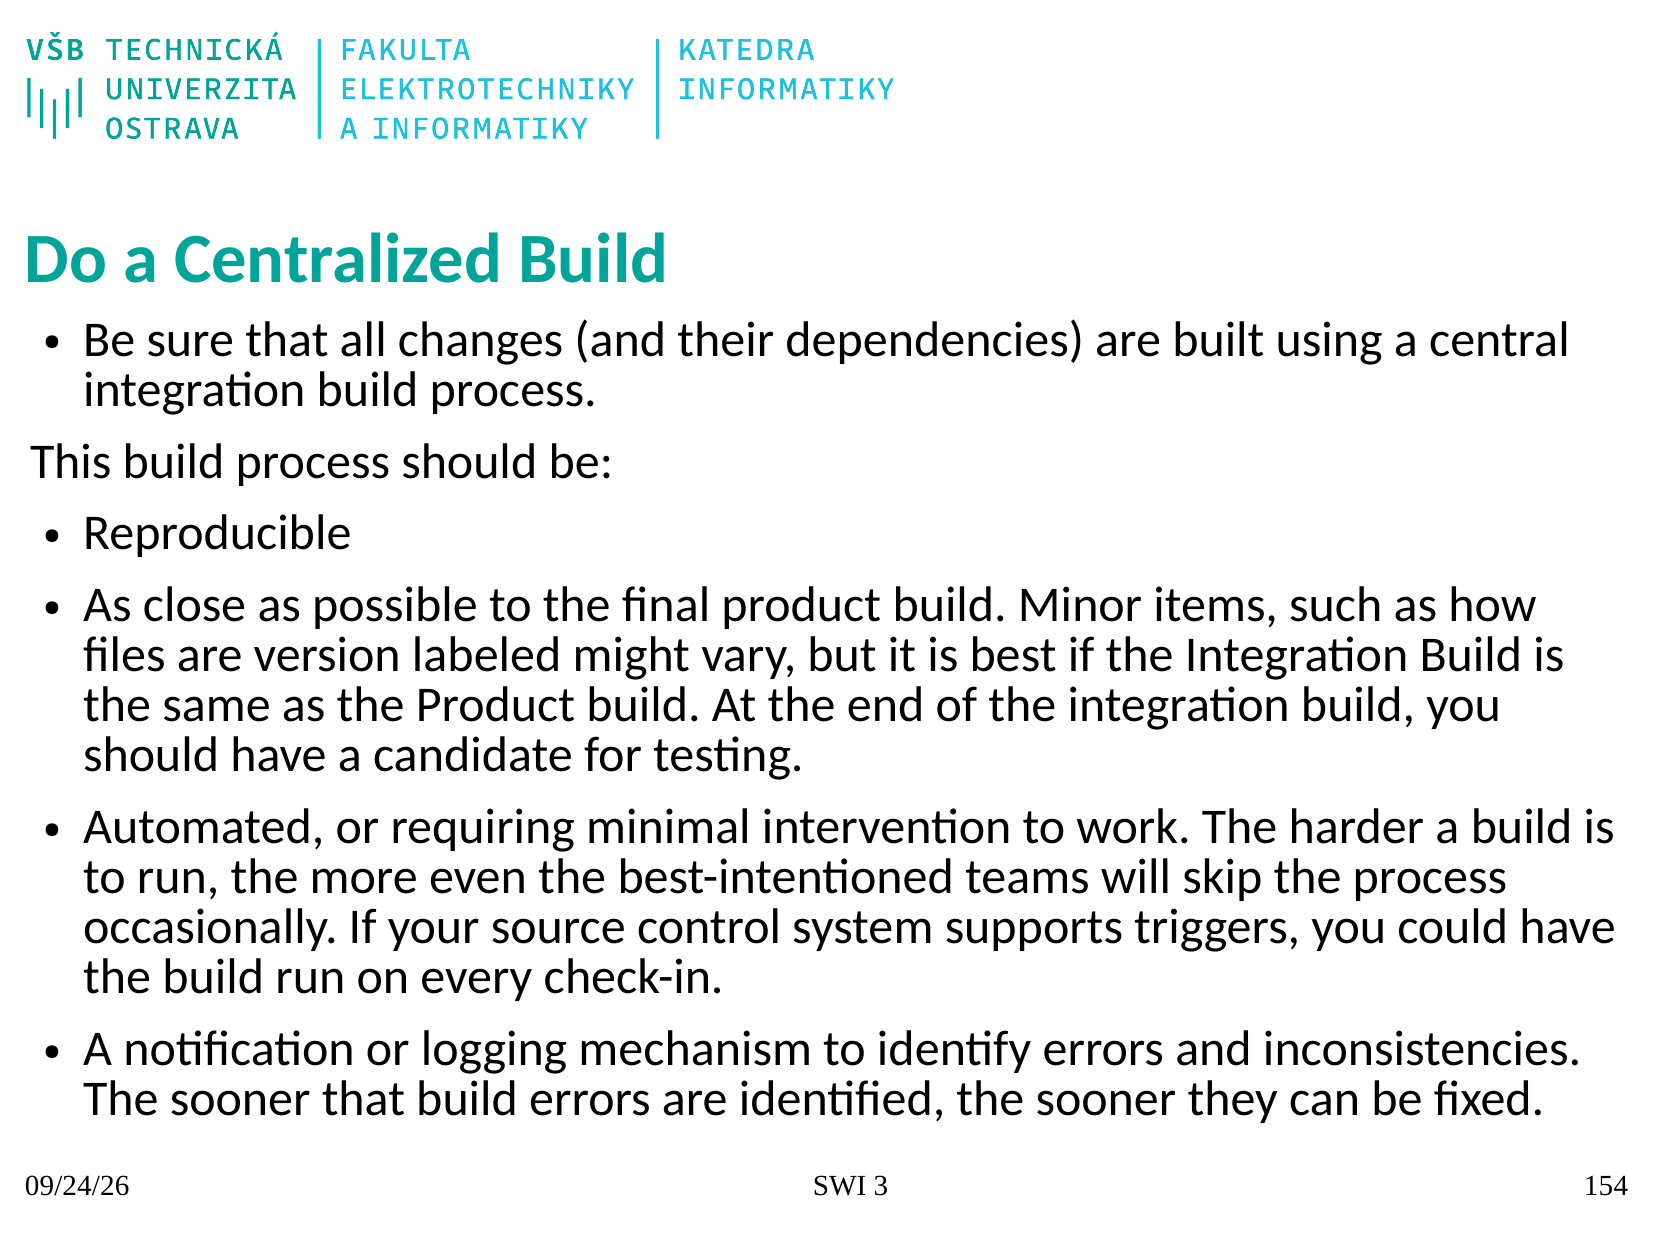

# Do a Centralized Build
Be sure that all changes (and their dependencies) are built using a central integration build process.
This build process should be:
Reproducible
As close as possible to the final product build. Minor items, such as how files are version labeled might vary, but it is best if the Integration Build is the same as the Product build. At the end of the integration build, you should have a candidate for testing.
Automated, or requiring minimal intervention to work. The harder a build is to run, the more even the best-intentioned teams will skip the process occasionally. If your source control system supports triggers, you could have the build run on every check-in.
A notification or logging mechanism to identify errors and inconsistencies. The sooner that build errors are identified, the sooner they can be fixed.
SWI 3
154